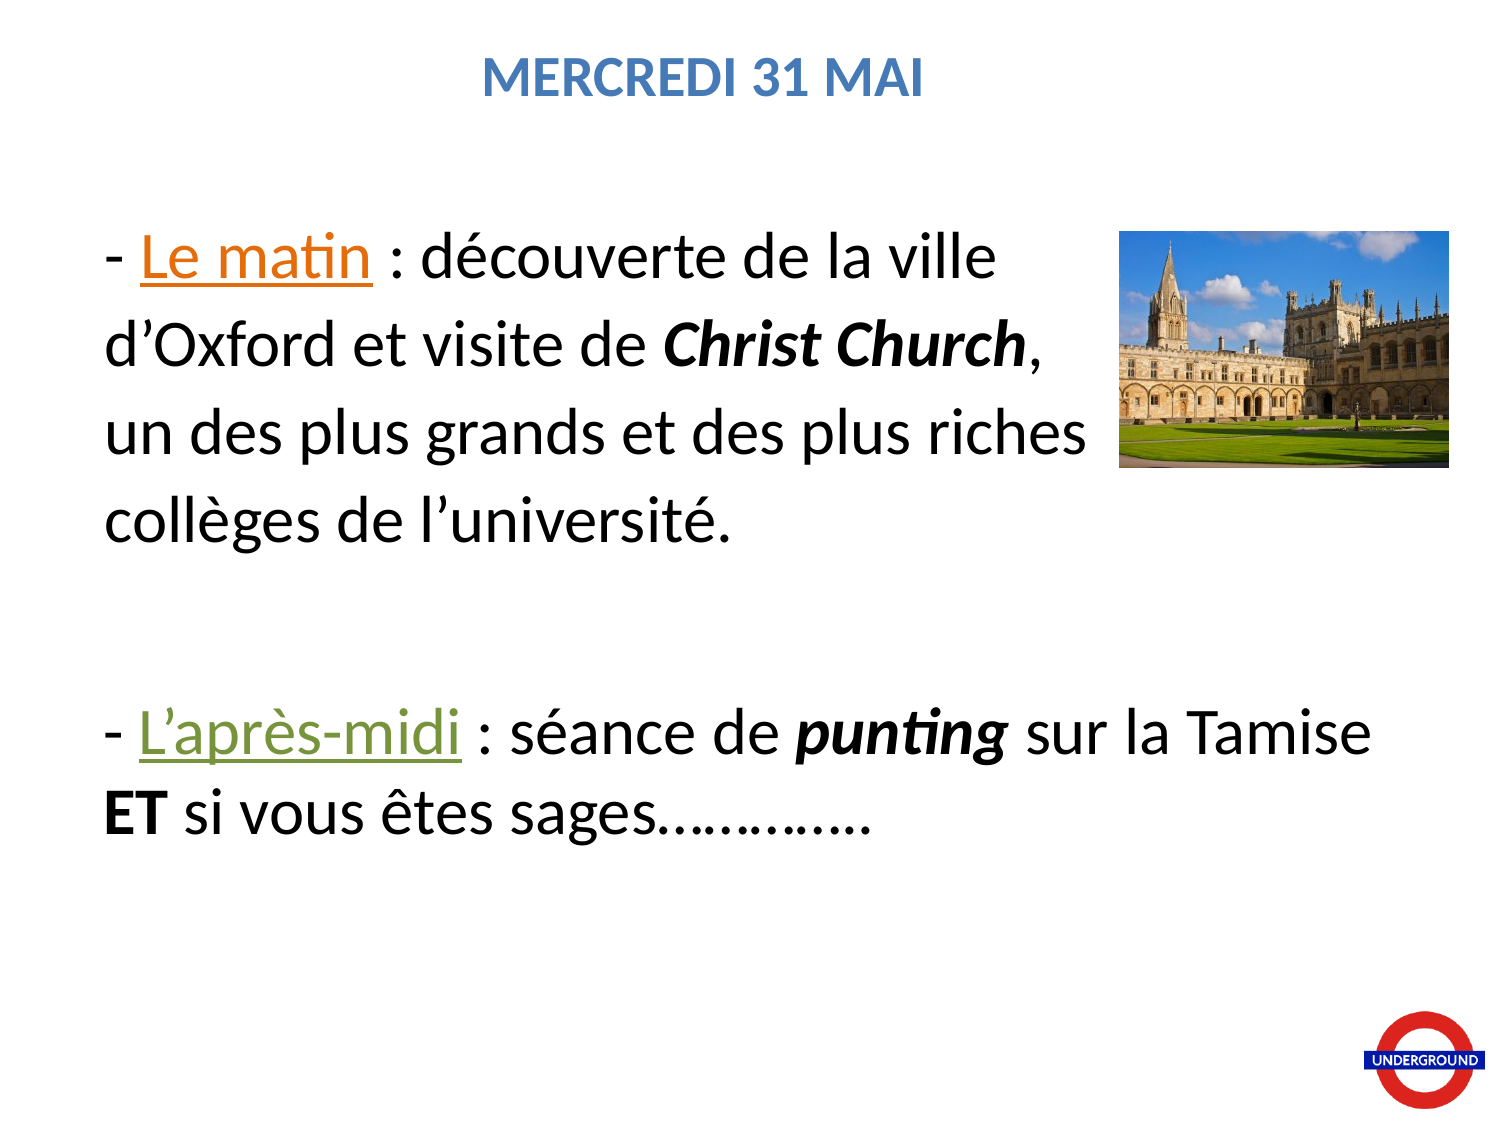

# MERCREDI 31 MAI
- Le matin : découverte de la ville
d’Oxford et visite de Christ Church,
un des plus grands et des plus riches
collèges de l’université.
- L’après-midi : séance de punting sur la Tamise ET si vous êtes sages…………..